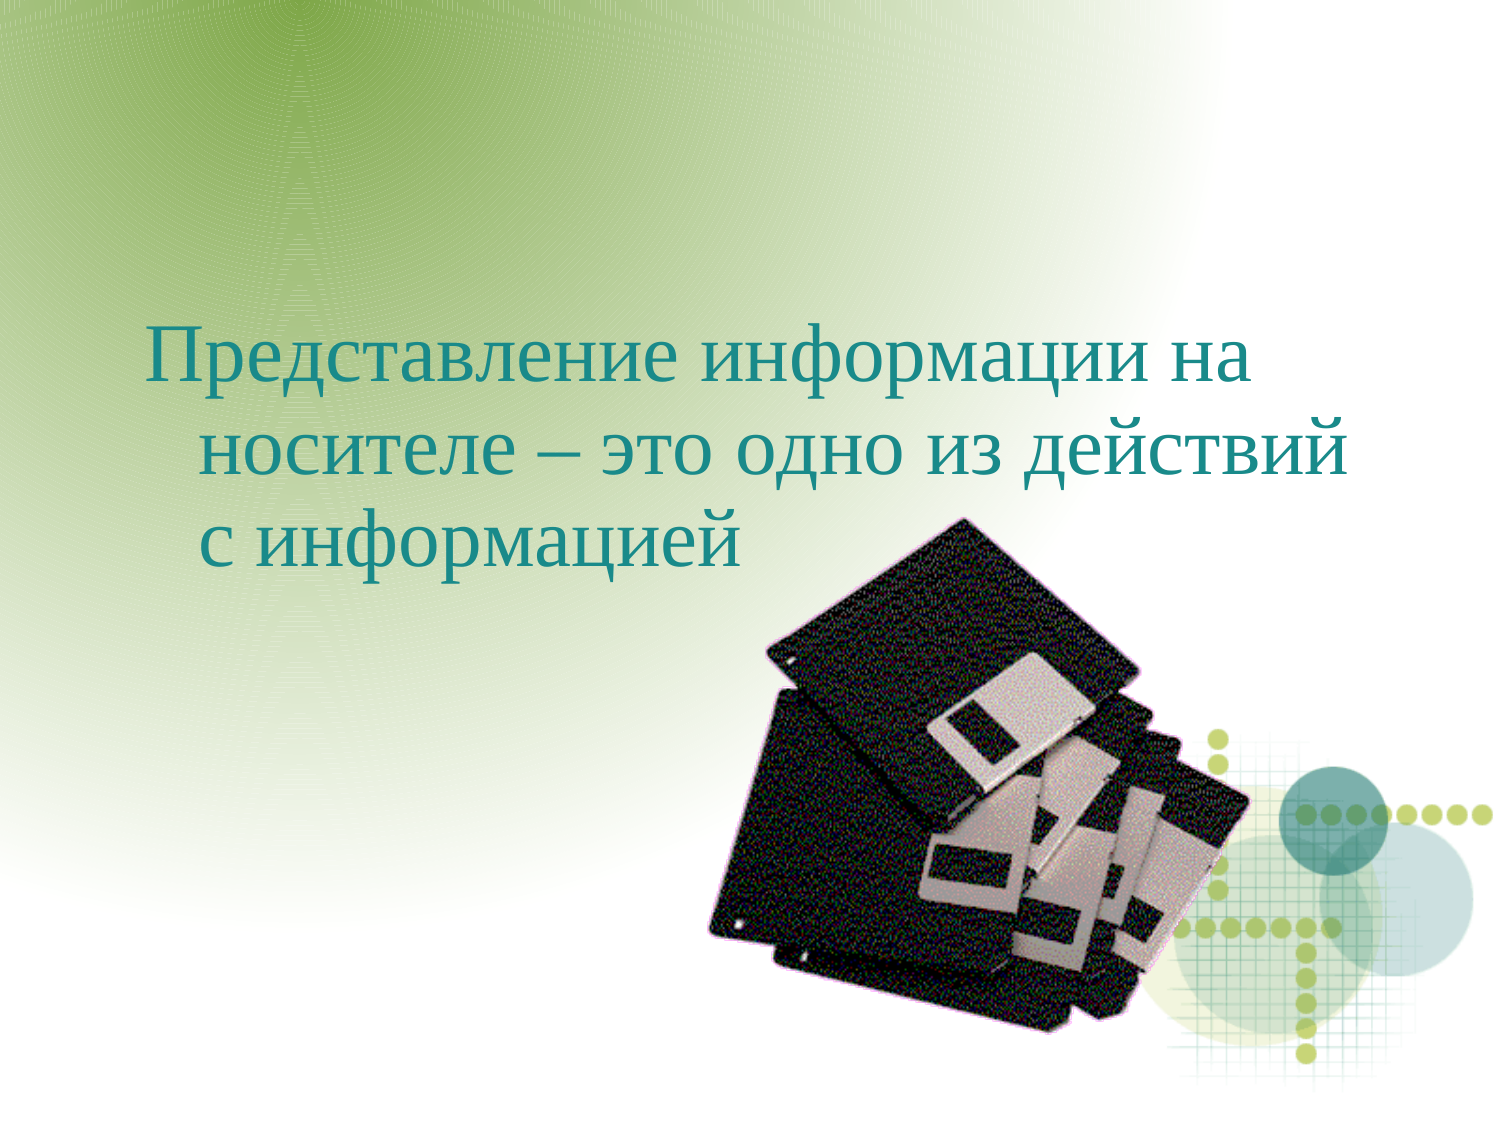

# Представление информации на носителе – это одно из действий с информацией